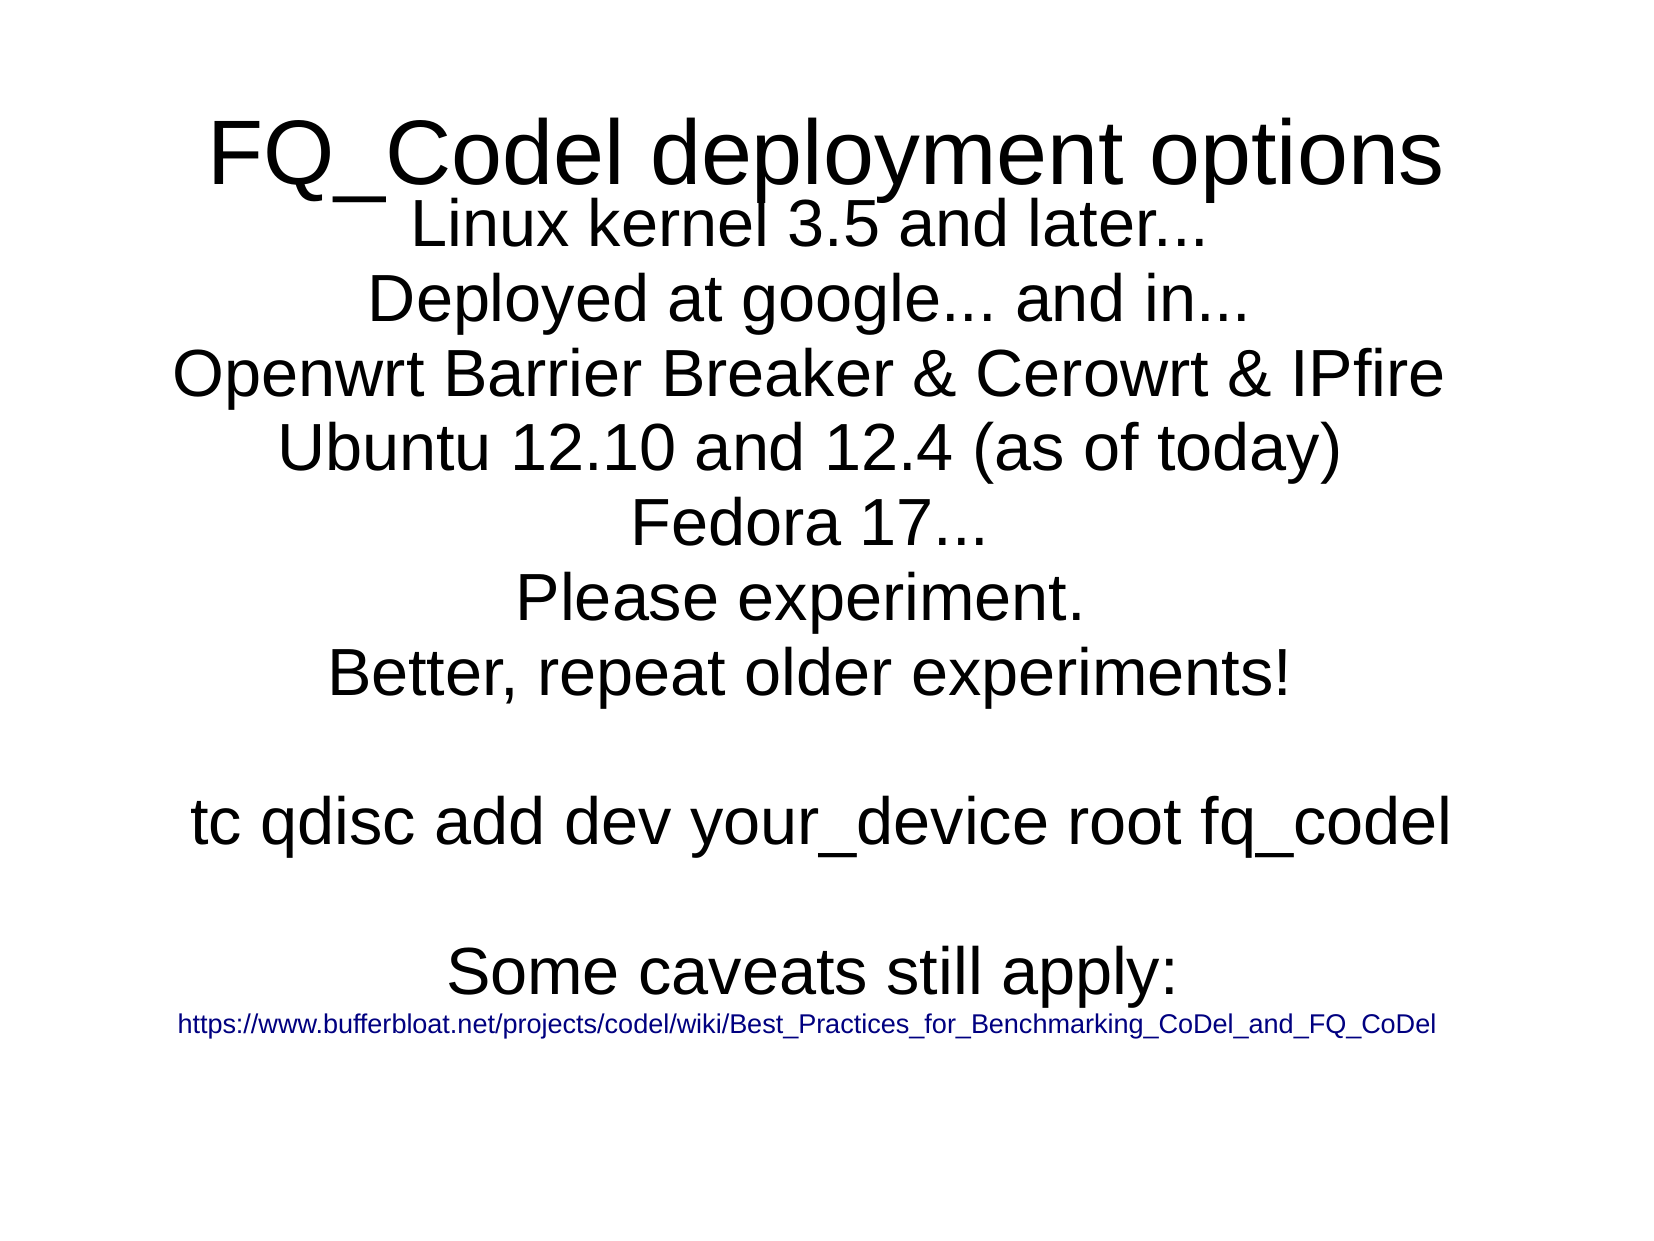

# FQ_Codel deployment options
Linux kernel 3.5 and later...
Deployed at google... and in...
Openwrt Barrier Breaker & Cerowrt & IPfire
Ubuntu 12.10 and 12.4 (as of today)
Fedora 17...
Please experiment.
Better, repeat older experiments!
tc qdisc add dev your_device root fq_codel
Some caveats still apply: https://www.bufferbloat.net/projects/codel/wiki/Best_Practices_for_Benchmarking_CoDel_and_FQ_CoDel